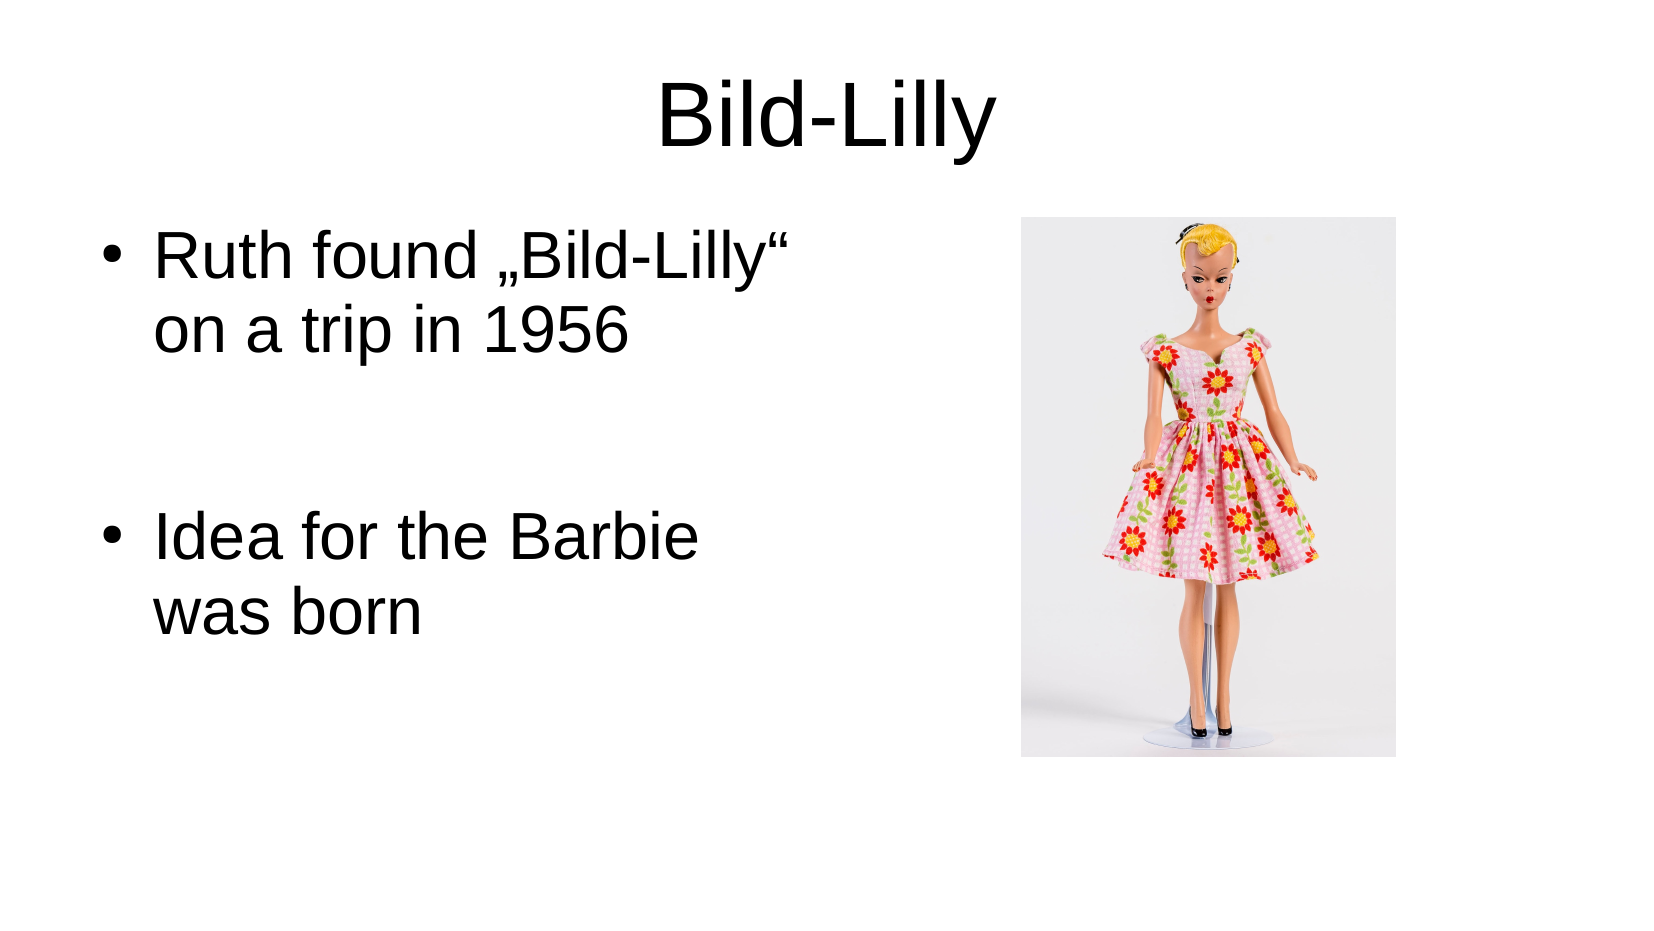

# Bild-Lilly
Ruth found „Bild-Lilly“ on a trip in 1956
Idea for the Barbie was born